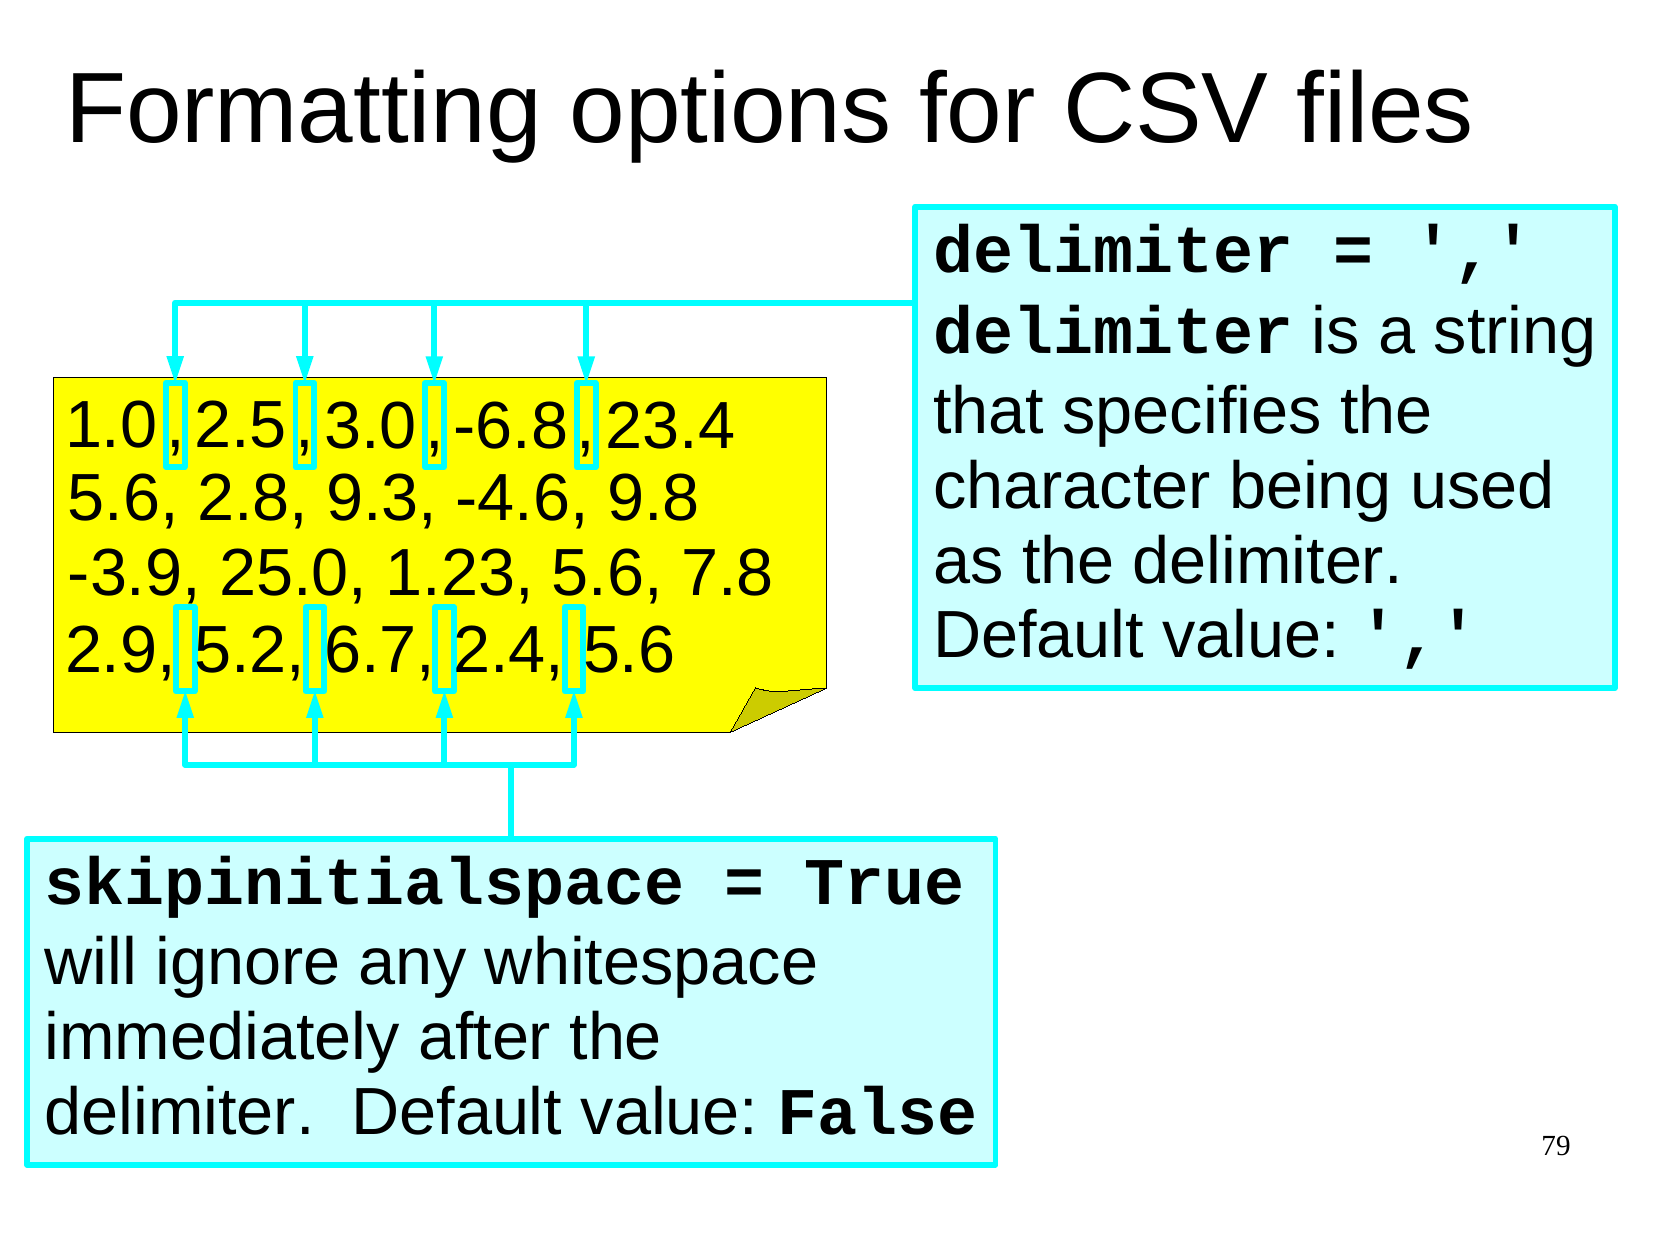

Formatting options for CSV files
delimiter = ','
delimiter is a string
that specifies the
character being used
as the delimiter.
Default value: ','
5.6, 2.8, 9.3, -4.6, 9.8
-3.9, 25.0, 1.23, 5.6, 7.8
1.0
,
2.5
,
3.0
,
-6.8
,
23.4
2.9,
5.2,
6.7,
2.4,
5.6
skipinitialspace = True
will ignore any whitespace
immediately after the
delimiter. Default value: False
79